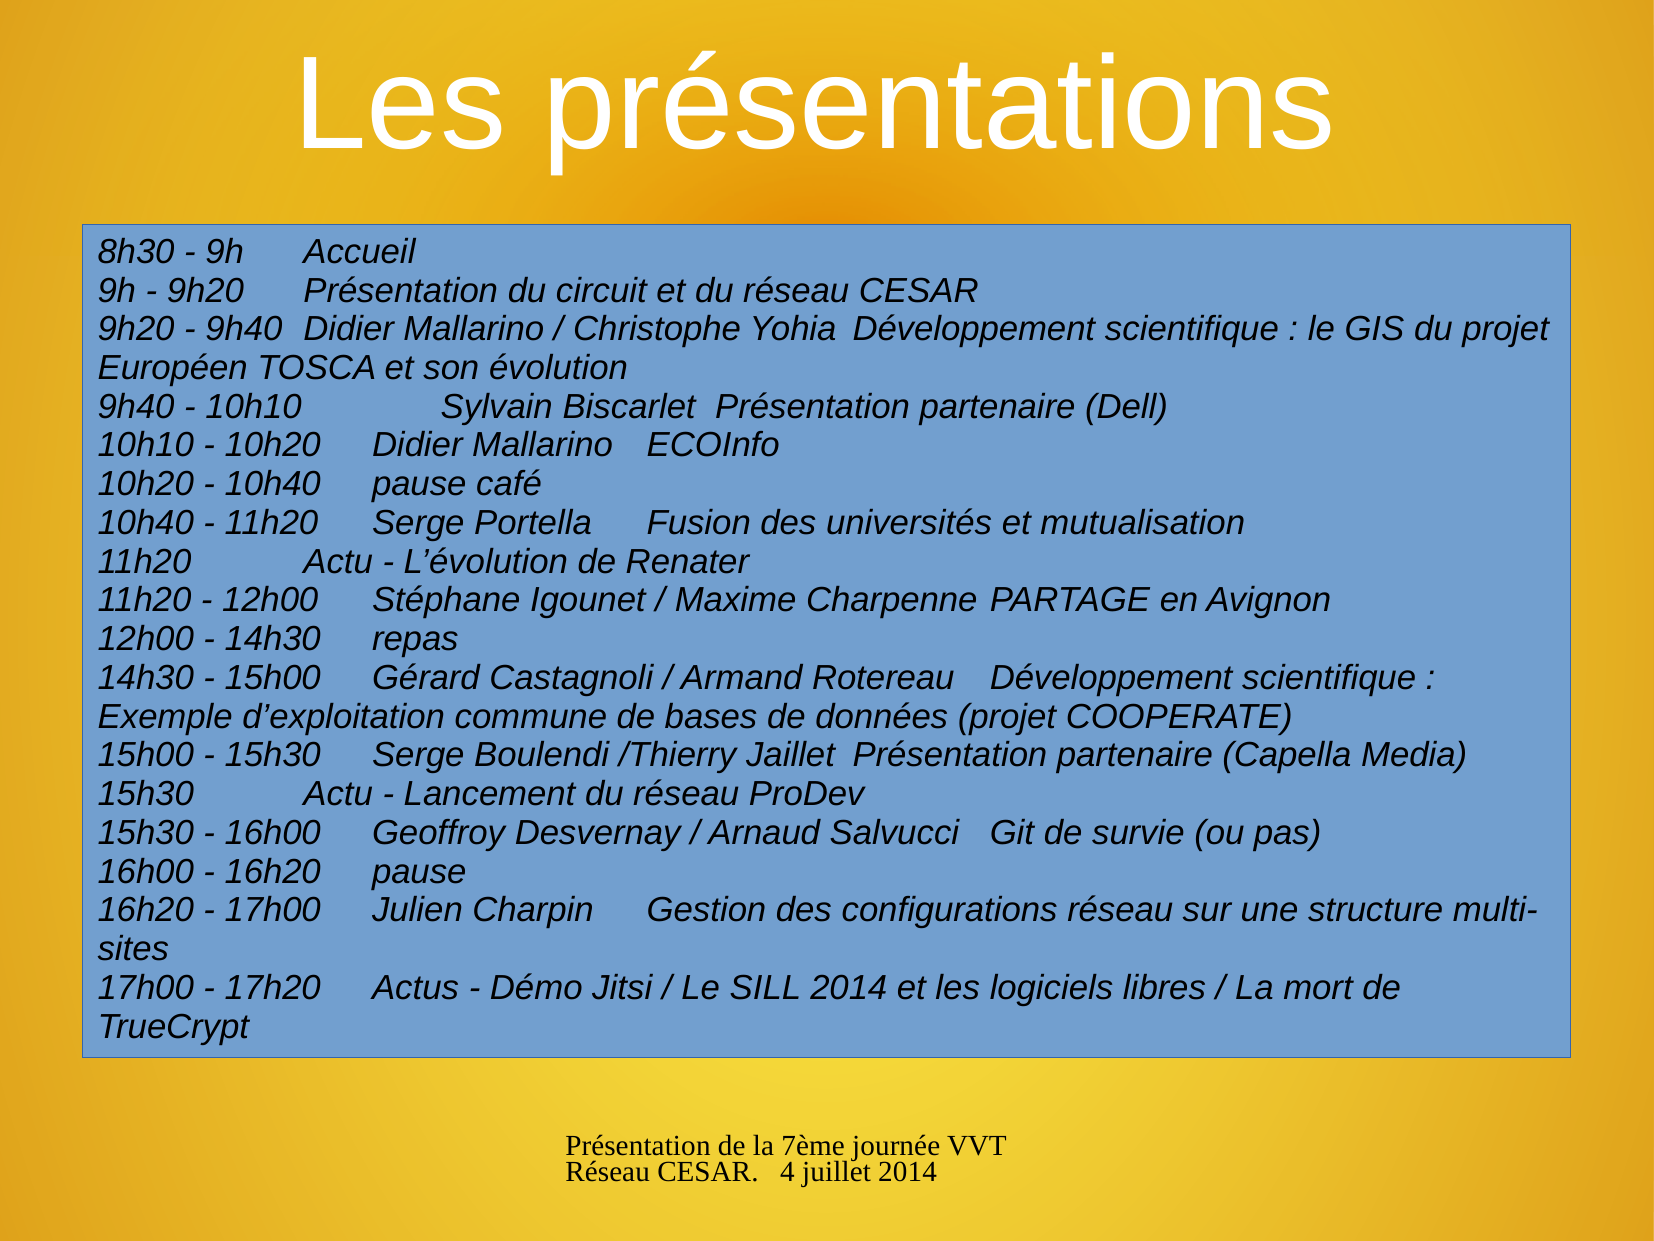

Les présentations
#
8h30 - 9h 			Accueil
9h - 9h20 			Présentation du circuit et du réseau CESAR
9h20 - 9h40 		Didier Mallarino / Christophe Yohia 	Développement scientifique : le GIS du projet Européen TOSCA et son évolution
9h40 - 10h10 		Sylvain Biscarlet 	Présentation partenaire (Dell)
10h10 - 10h20 	Didier Mallarino 	ECOInfo
10h20 - 10h40 	pause café
10h40 - 11h20 	Serge Portella 	Fusion des universités et mutualisation
11h20 					Actu - L’évolution de Renater
11h20 - 12h00 	Stéphane Igounet / Maxime Charpenne 	PARTAGE en Avignon
12h00 - 14h30 	repas
14h30 - 15h00 	Gérard Castagnoli / Armand Rotereau 	Développement scientifique : Exemple d’exploitation commune de bases de données (projet COOPERATE)
15h00 - 15h30 	Serge Boulendi /Thierry Jaillet 	Présentation partenaire (Capella Media)
15h30 					Actu - Lancement du réseau ProDev
15h30 - 16h00 	Geoffroy Desvernay / Arnaud Salvucci 	Git de survie (ou pas)
16h00 - 16h20 	pause
16h20 - 17h00 	Julien Charpin 	Gestion des configurations réseau sur une structure multi-sites
17h00 - 17h20 	Actus - Démo Jitsi / Le SILL 2014 et les logiciels libres / La mort de TrueCrypt
Présentation de la 7ème journée VVT Réseau CESAR. 4 juillet 2014